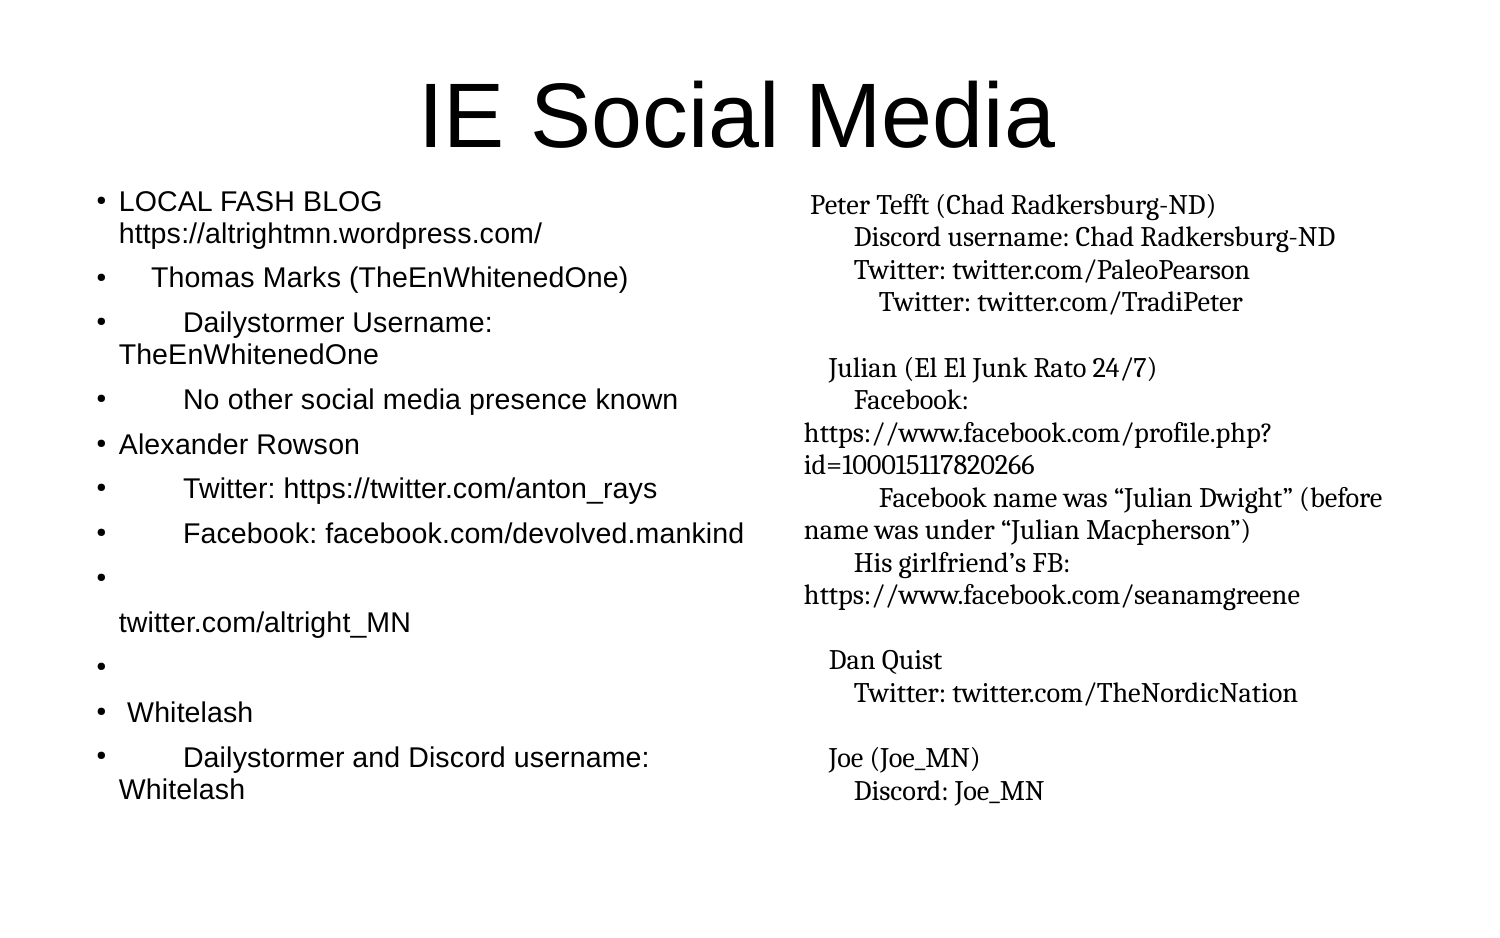

# IE Social Media
 Peter Tefft (Chad Radkersburg-ND)
 Discord username: Chad Radkersburg-ND
 Twitter: twitter.com/PaleoPearson
	Twitter: twitter.com/TradiPeter
 Julian (El El Junk Rato 24/7)
 Facebook: https://www.facebook.com/profile.php?id=100015117820266
 Facebook name was “Julian Dwight” (before name was under “Julian Macpherson”)
 His girlfriend’s FB: https://www.facebook.com/seanamgreene
 Dan Quist
 Twitter: twitter.com/TheNordicNation
 Joe (Joe_MN)
 Discord: Joe_MN
LOCAL FASH BLOG https://altrightmn.wordpress.com/
 Thomas Marks (TheEnWhitenedOne)
 Dailystormer Username: TheEnWhitenedOne
 No other social media presence known
Alexander Rowson
 Twitter: https://twitter.com/anton_rays
 Facebook: facebook.com/devolved.mankind
twitter.com/altright_MN
 Whitelash
 Dailystormer and Discord username: Whitelash